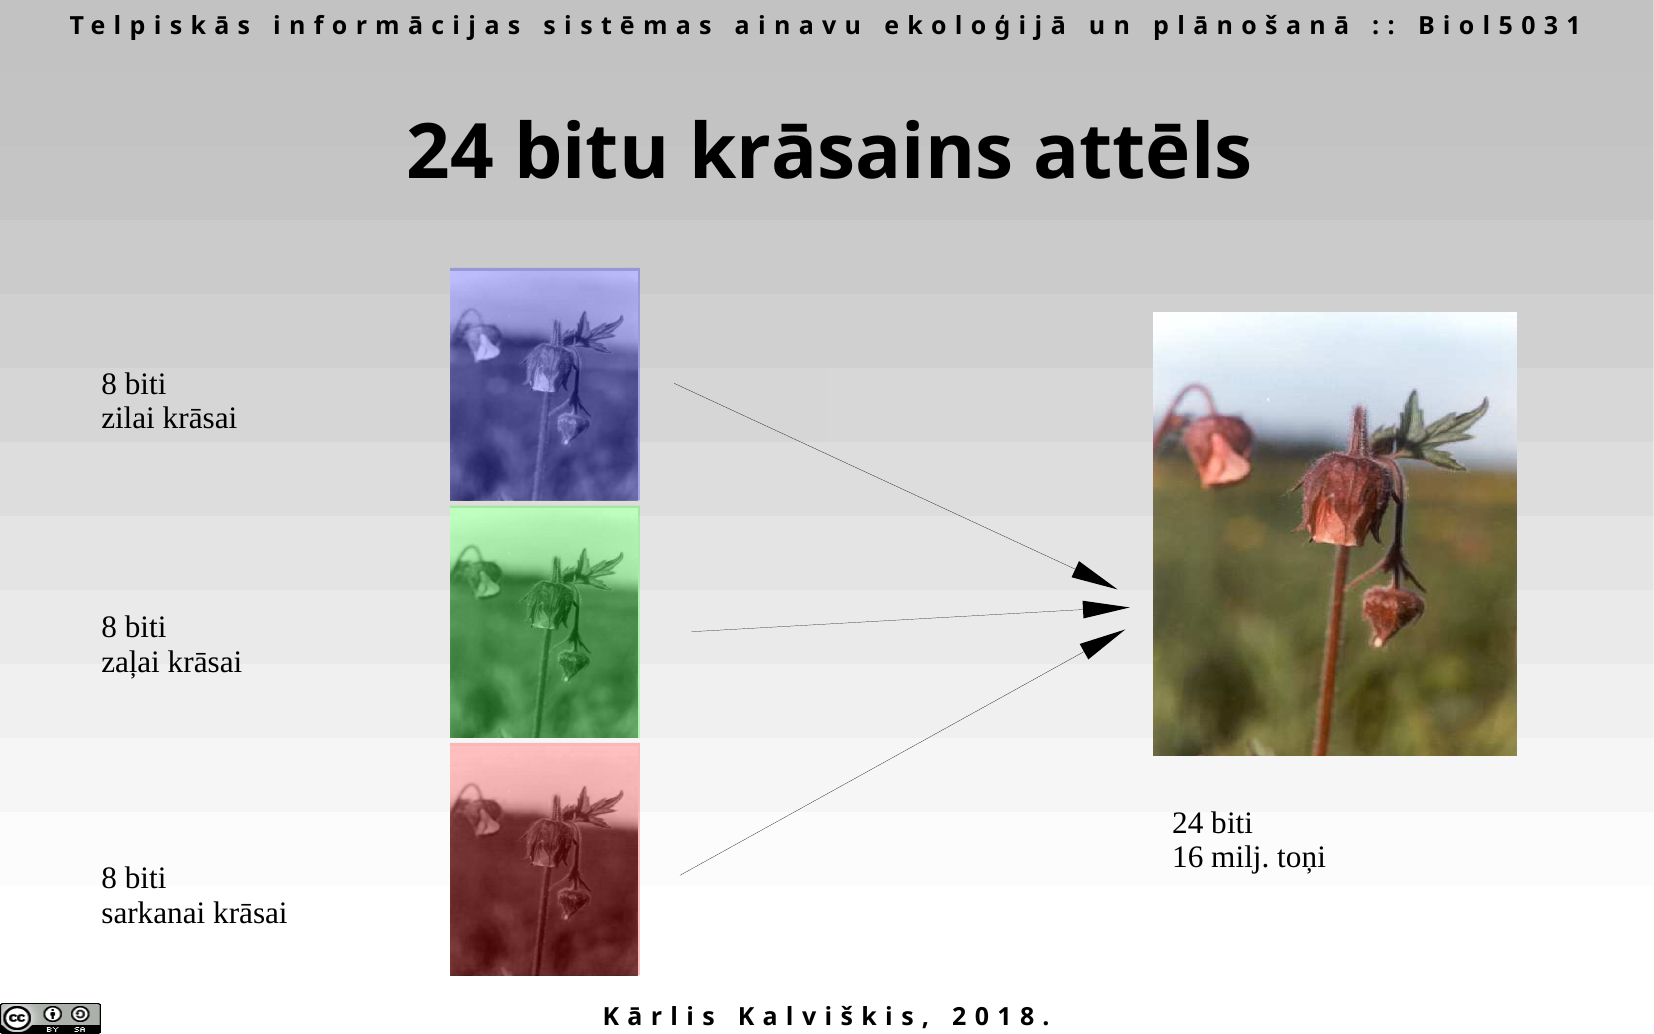

# 24 bitu krāsains attēls
8 biti
zilai krāsai
8 biti
zaļai krāsai
24 biti
16 milj. toņi
8 biti
sarkanai krāsai